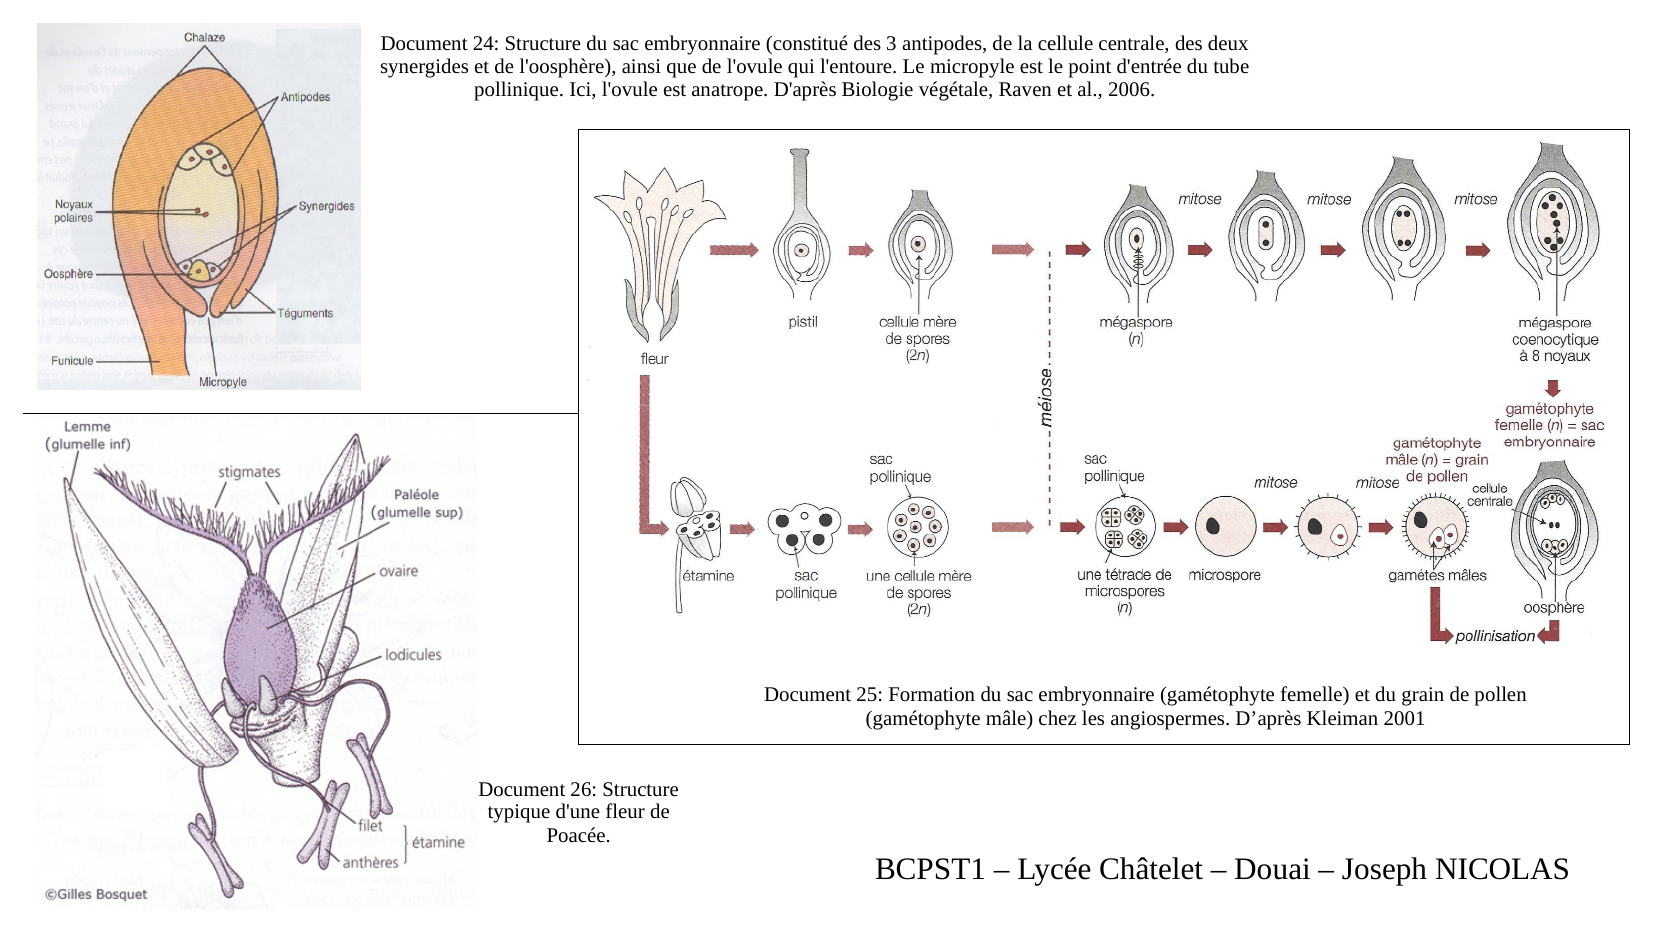

Document 24: Structure du sac embryonnaire (constitué des 3 antipodes, de la cellule centrale, des deux synergides et de l'oosphère), ainsi que de l'ovule qui l'entoure. Le micropyle est le point d'entrée du tube pollinique. Ici, l'ovule est anatrope. D'après Biologie végétale, Raven et al., 2006.
Document 25: Formation du sac embryonnaire (gamétophyte femelle) et du grain de pollen (gamétophyte mâle) chez les angiospermes. D’après Kleiman 2001
Document 26: Structure typique d'une fleur de Poacée.
BCPST1 – Lycée Châtelet – Douai – Joseph NICOLAS